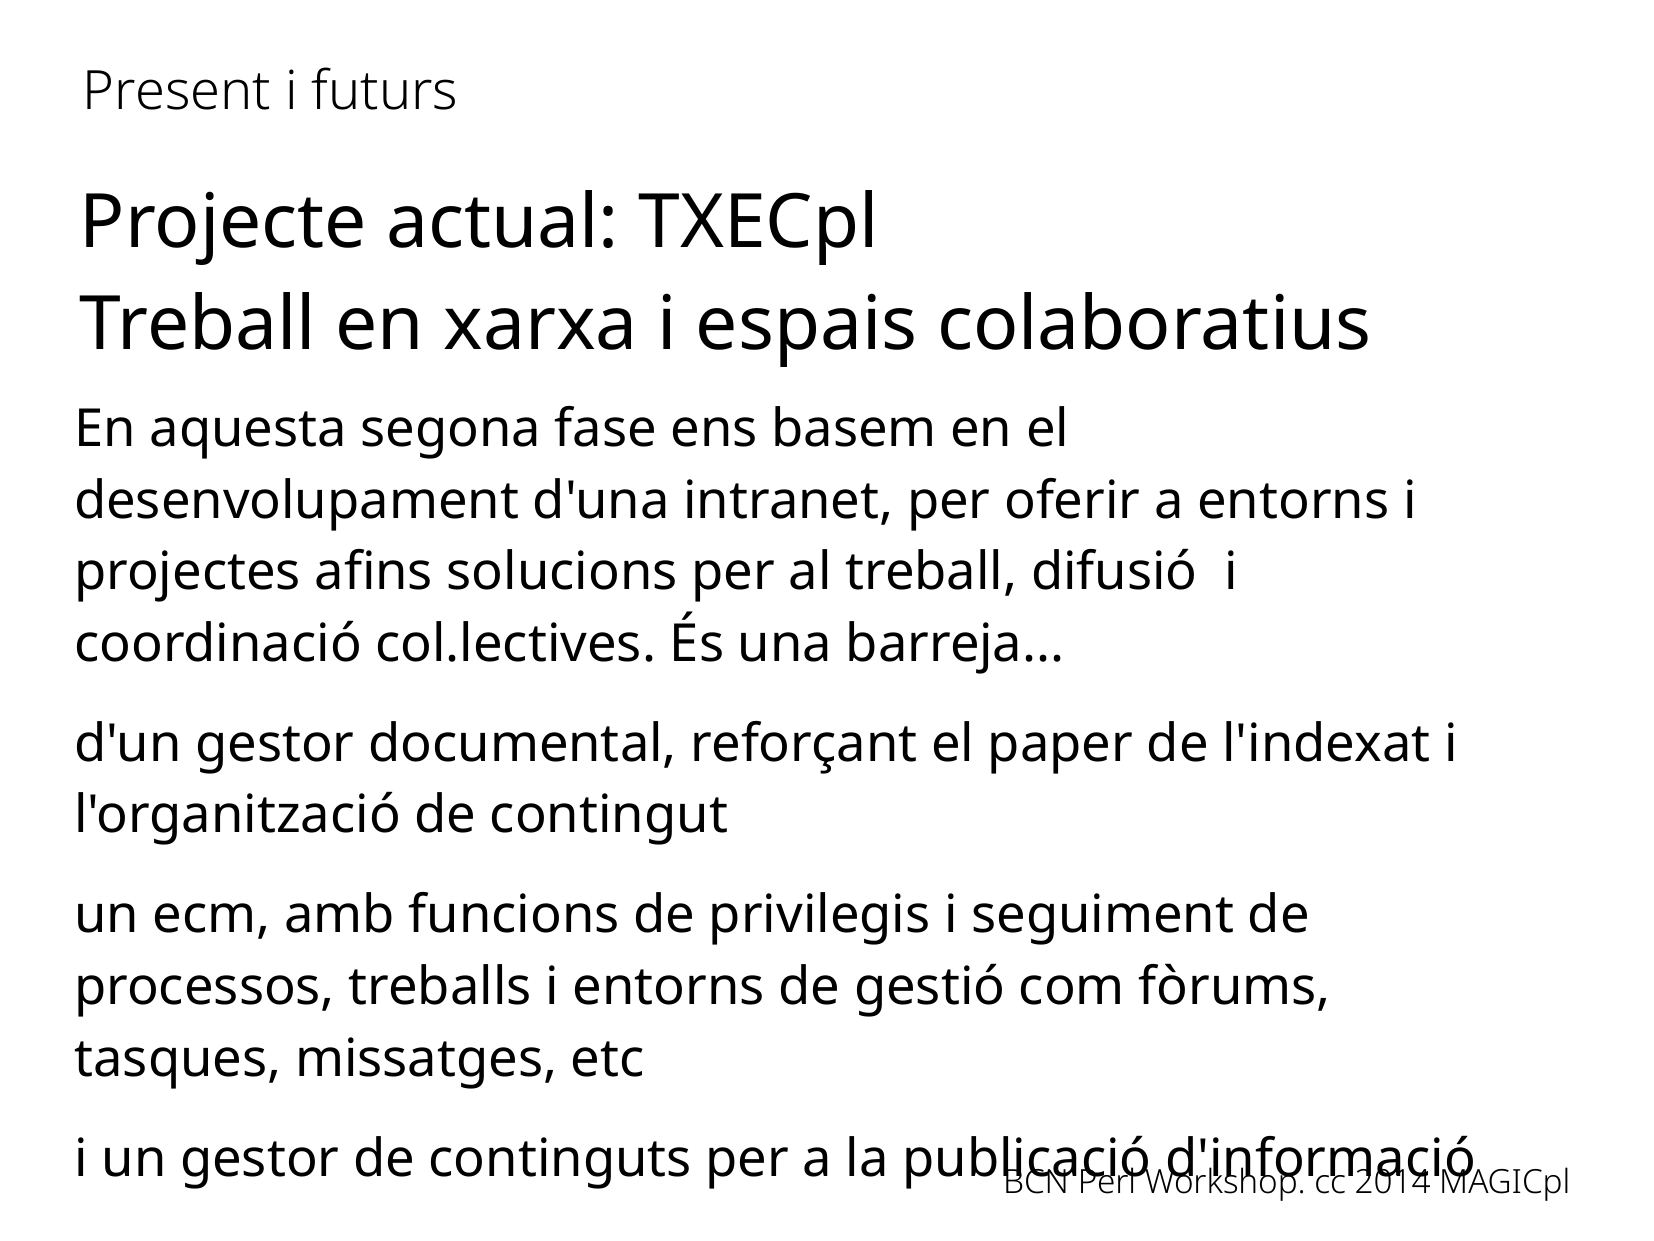

Present i futurs
Projecte actual: TXECpl
Treball en xarxa i espais colaboratius
# En aquesta segona fase ens basem en el desenvolupament d'una intranet, per oferir a entorns i projectes afins solucions per al treball, difusió i coordinació col.lectives. És una barreja...
d'un gestor documental, reforçant el paper de l'indexat i l'organització de contingut
un ecm, amb funcions de privilegis i seguiment de processos, treballs i entorns de gestió com fòrums, tasques, missatges, etc
i un gestor de continguts per a la publicació d'informació
 BCN Perl Workshop. cc 2014 MAGICpl